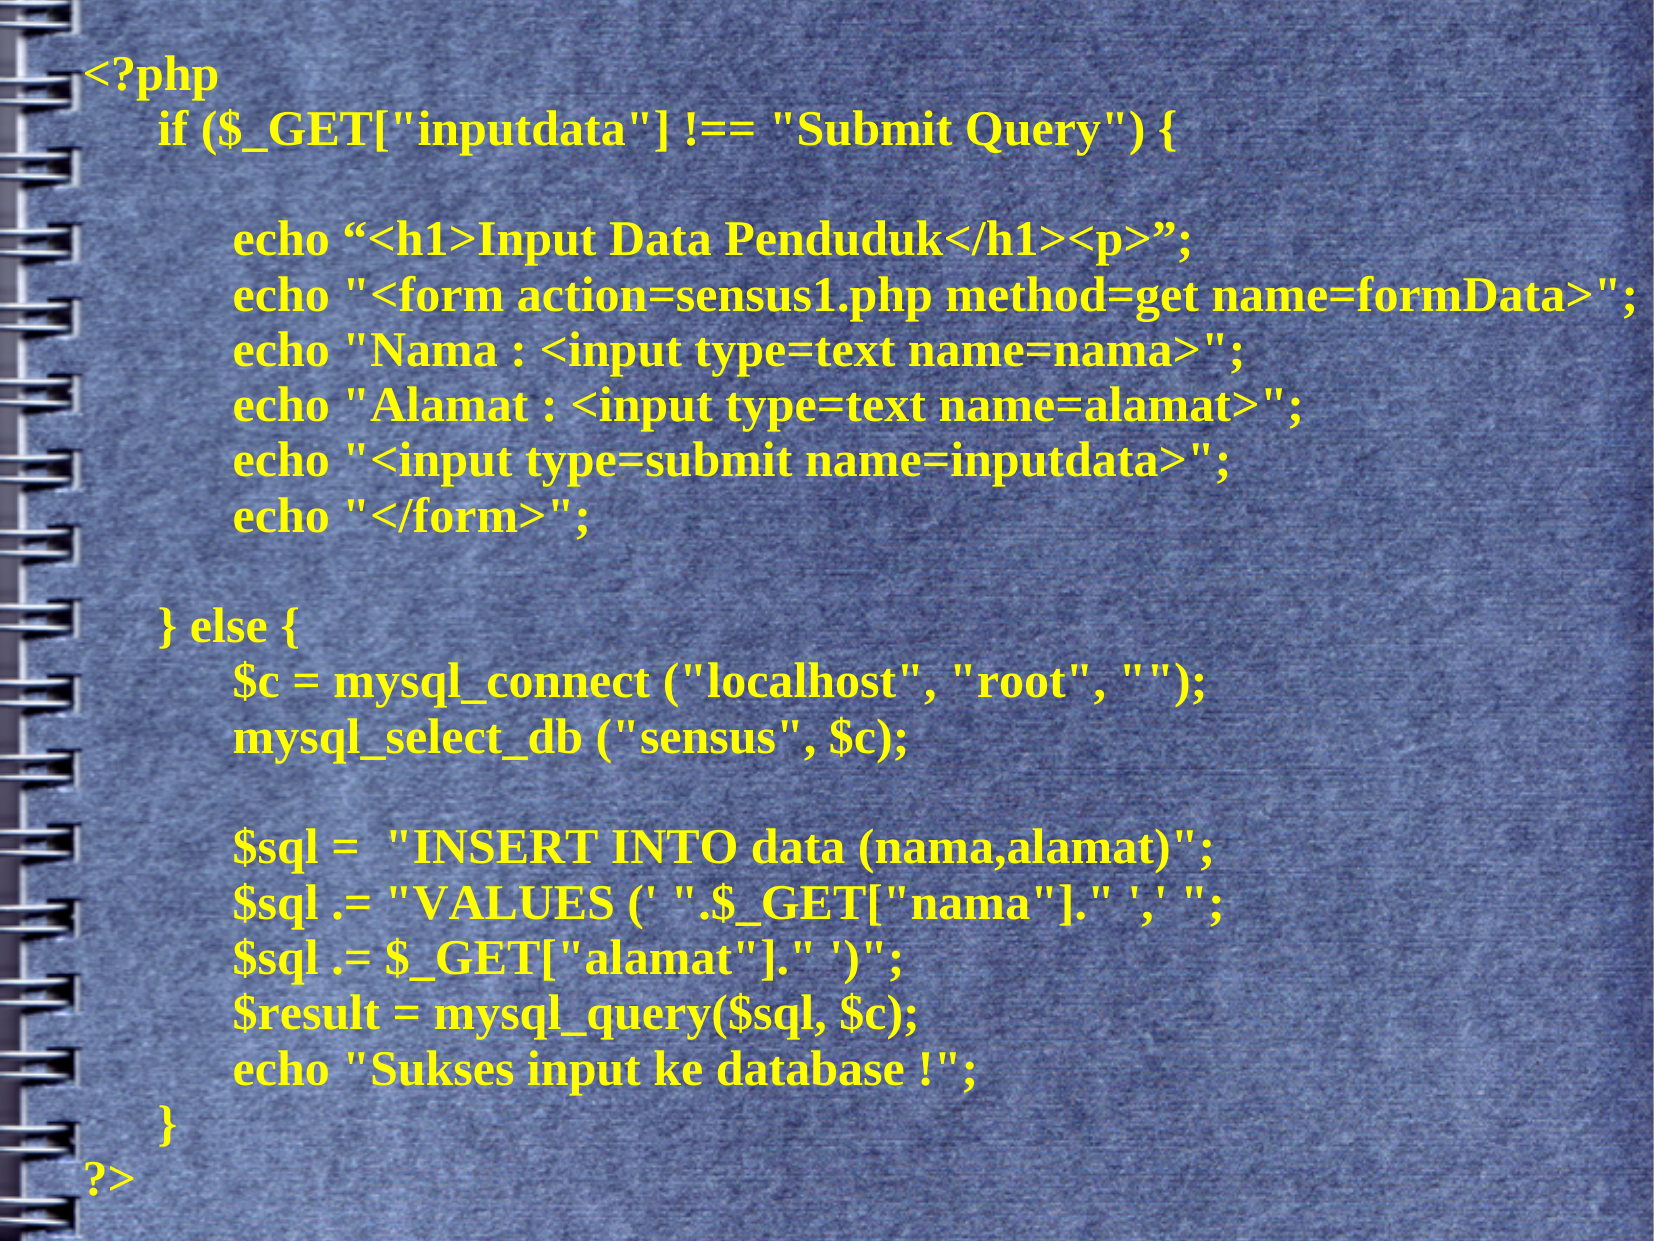

<?php
	if ($_GET["inputdata"] !== "Submit Query") {
		echo “<h1>Input Data Penduduk</h1><p>”;
		echo "<form action=sensus1.php method=get name=formData>";
		echo "Nama : <input type=text name=nama>";
		echo "Alamat : <input type=text name=alamat>";
		echo "<input type=submit name=inputdata>";
		echo "</form>";
	} else {
		$c = mysql_connect ("localhost", "root", "");
		mysql_select_db ("sensus", $c);
		$sql = "INSERT INTO data (nama,alamat)";
		$sql .= "VALUES (' ".$_GET["nama"]." ',' ";
		$sql .= $_GET["alamat"]." ')";
		$result = mysql_query($sql, $c);
		echo "Sukses input ke database !";
	}
?>
#